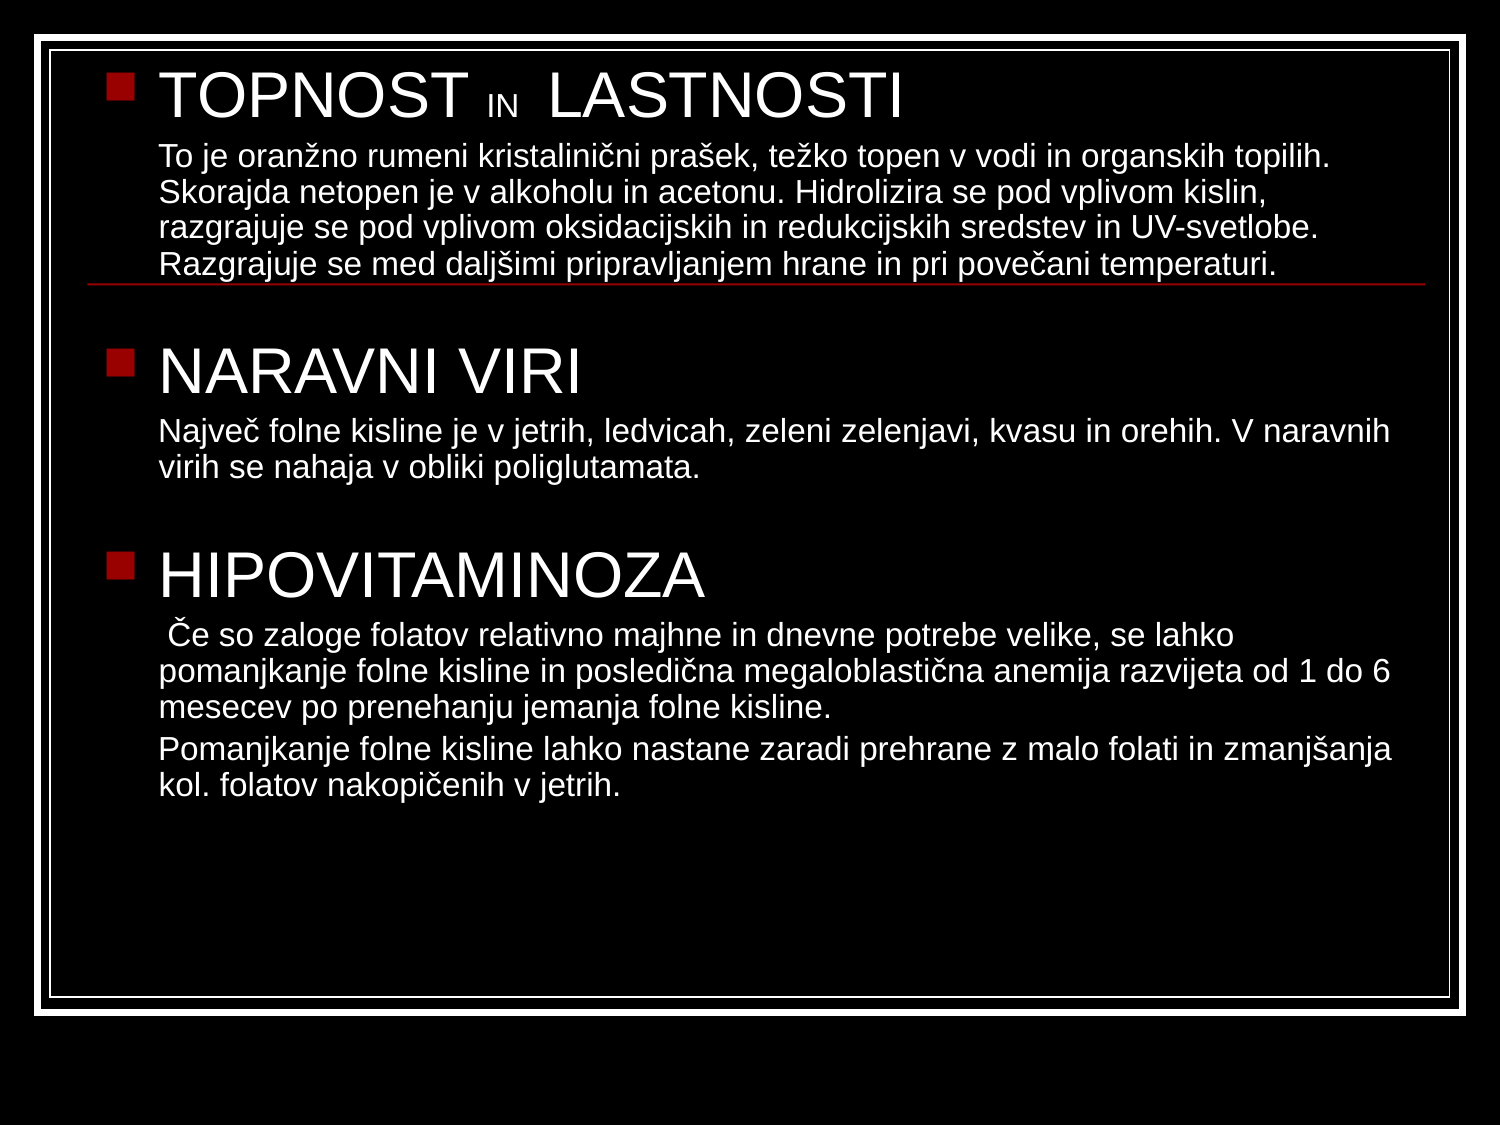

# TOPNOST IN LASTNOSTI
 To je oranžno rumeni kristalinični prašek, težko topen v vodi in organskih topilih. Skorajda netopen je v alkoholu in acetonu. Hidrolizira se pod vplivom kislin, razgrajuje se pod vplivom oksidacijskih in redukcijskih sredstev in UV-svetlobe. Razgrajuje se med daljšimi pripravljanjem hrane in pri povečani temperaturi.
NARAVNI VIRI
 Največ folne kisline je v jetrih, ledvicah, zeleni zelenjavi, kvasu in orehih. V naravnih virih se nahaja v obliki poliglutamata.
HIPOVITAMINOZA
 Če so zaloge folatov relativno majhne in dnevne potrebe velike, se lahko pomanjkanje folne kisline in posledična megaloblastična anemija razvijeta od 1 do 6 mesecev po prenehanju jemanja folne kisline.
 Pomanjkanje folne kisline lahko nastane zaradi prehrane z malo folati in zmanjšanja kol. folatov nakopičenih v jetrih.